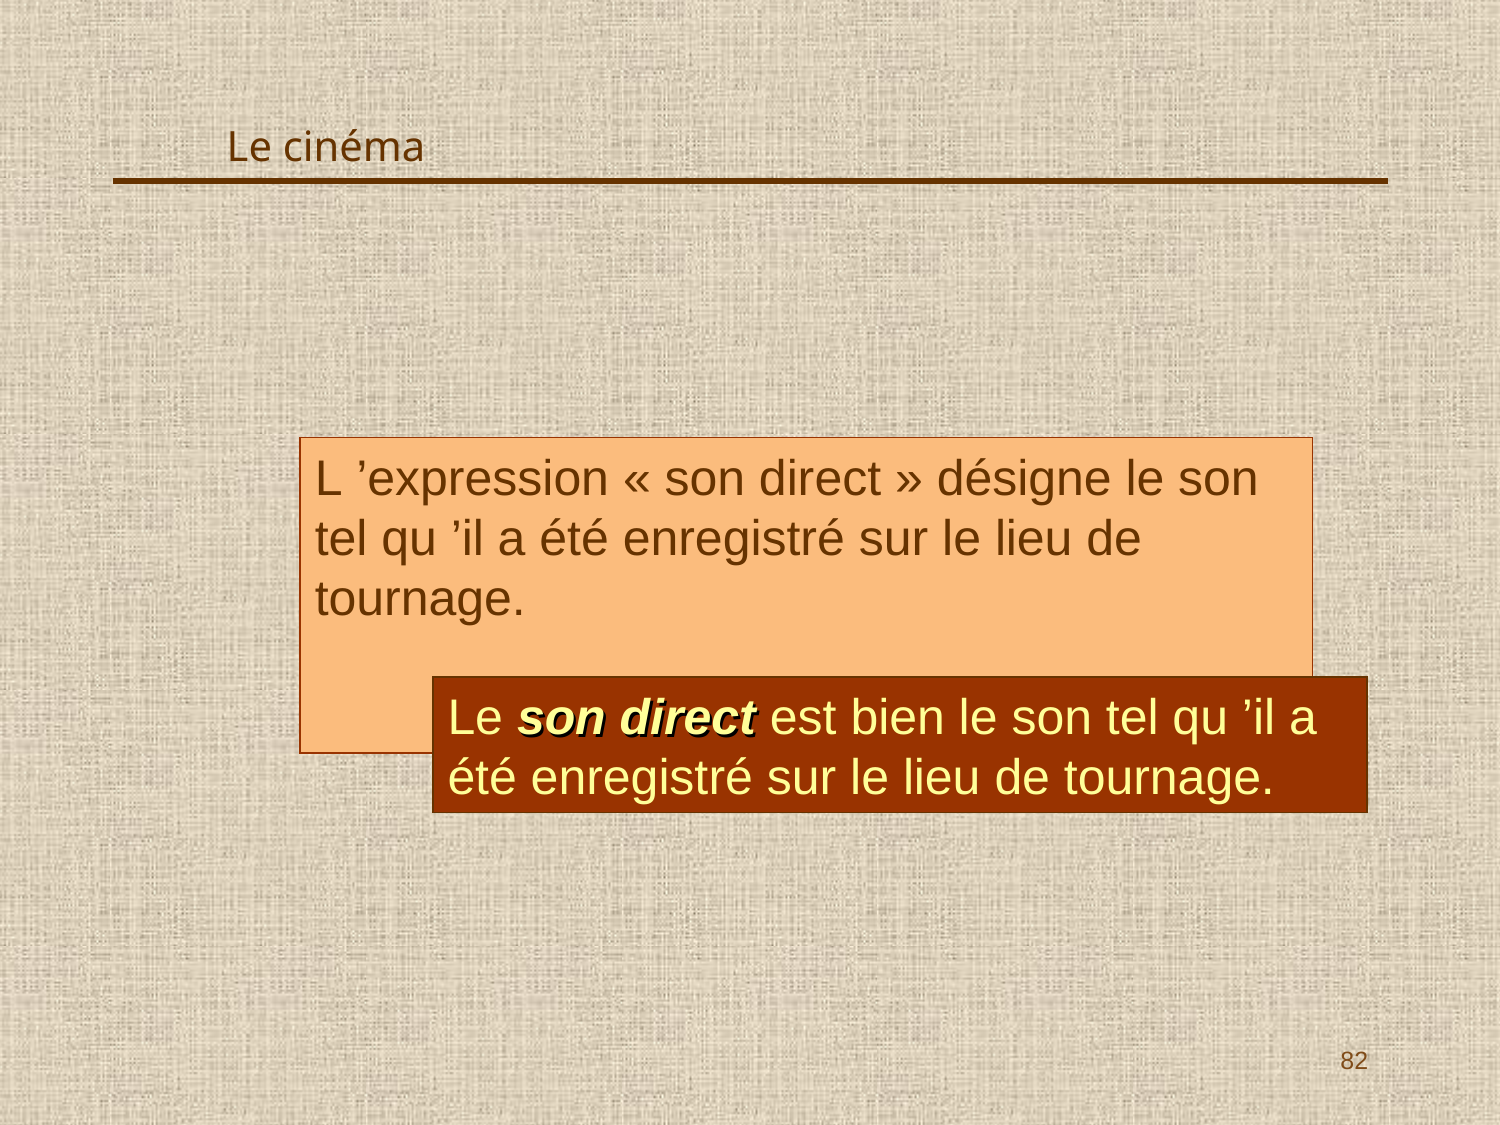

Le cinéma
L ’expression « son direct » désigne le son tel qu ’il a été enregistré sur le lieu de tournage.
V / F ?
Le son direct est bien le son tel qu ’il a été enregistré sur le lieu de tournage.
82